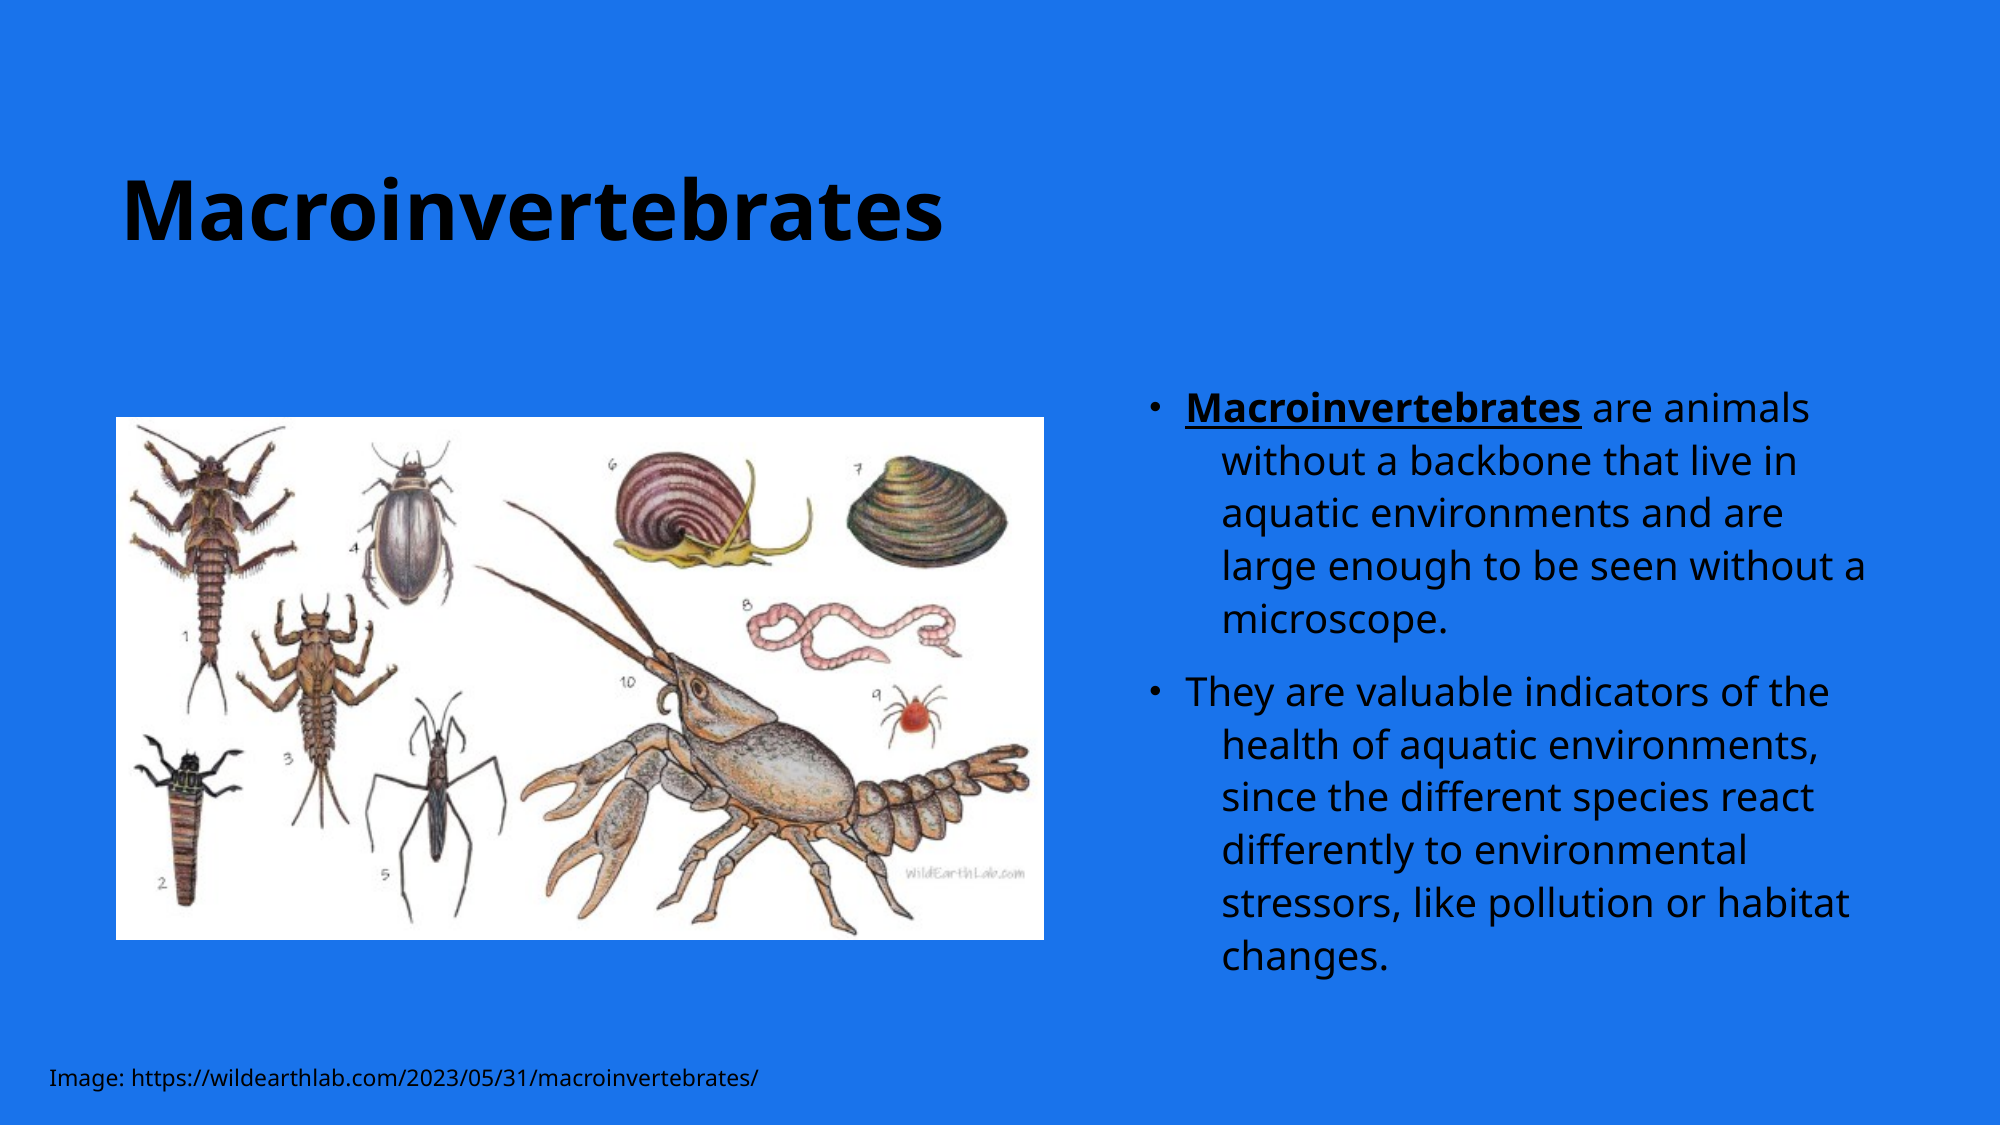

# Macroinvertebrates
Macroinvertebrates are animals without a backbone that live in aquatic environments and are large enough to be seen without a microscope.
They are valuable indicators of the health of aquatic environments, since the different species react differently to environmental stressors, like pollution or habitat changes.
Image: https://wildearthlab.com/2023/05/31/macroinvertebrates/